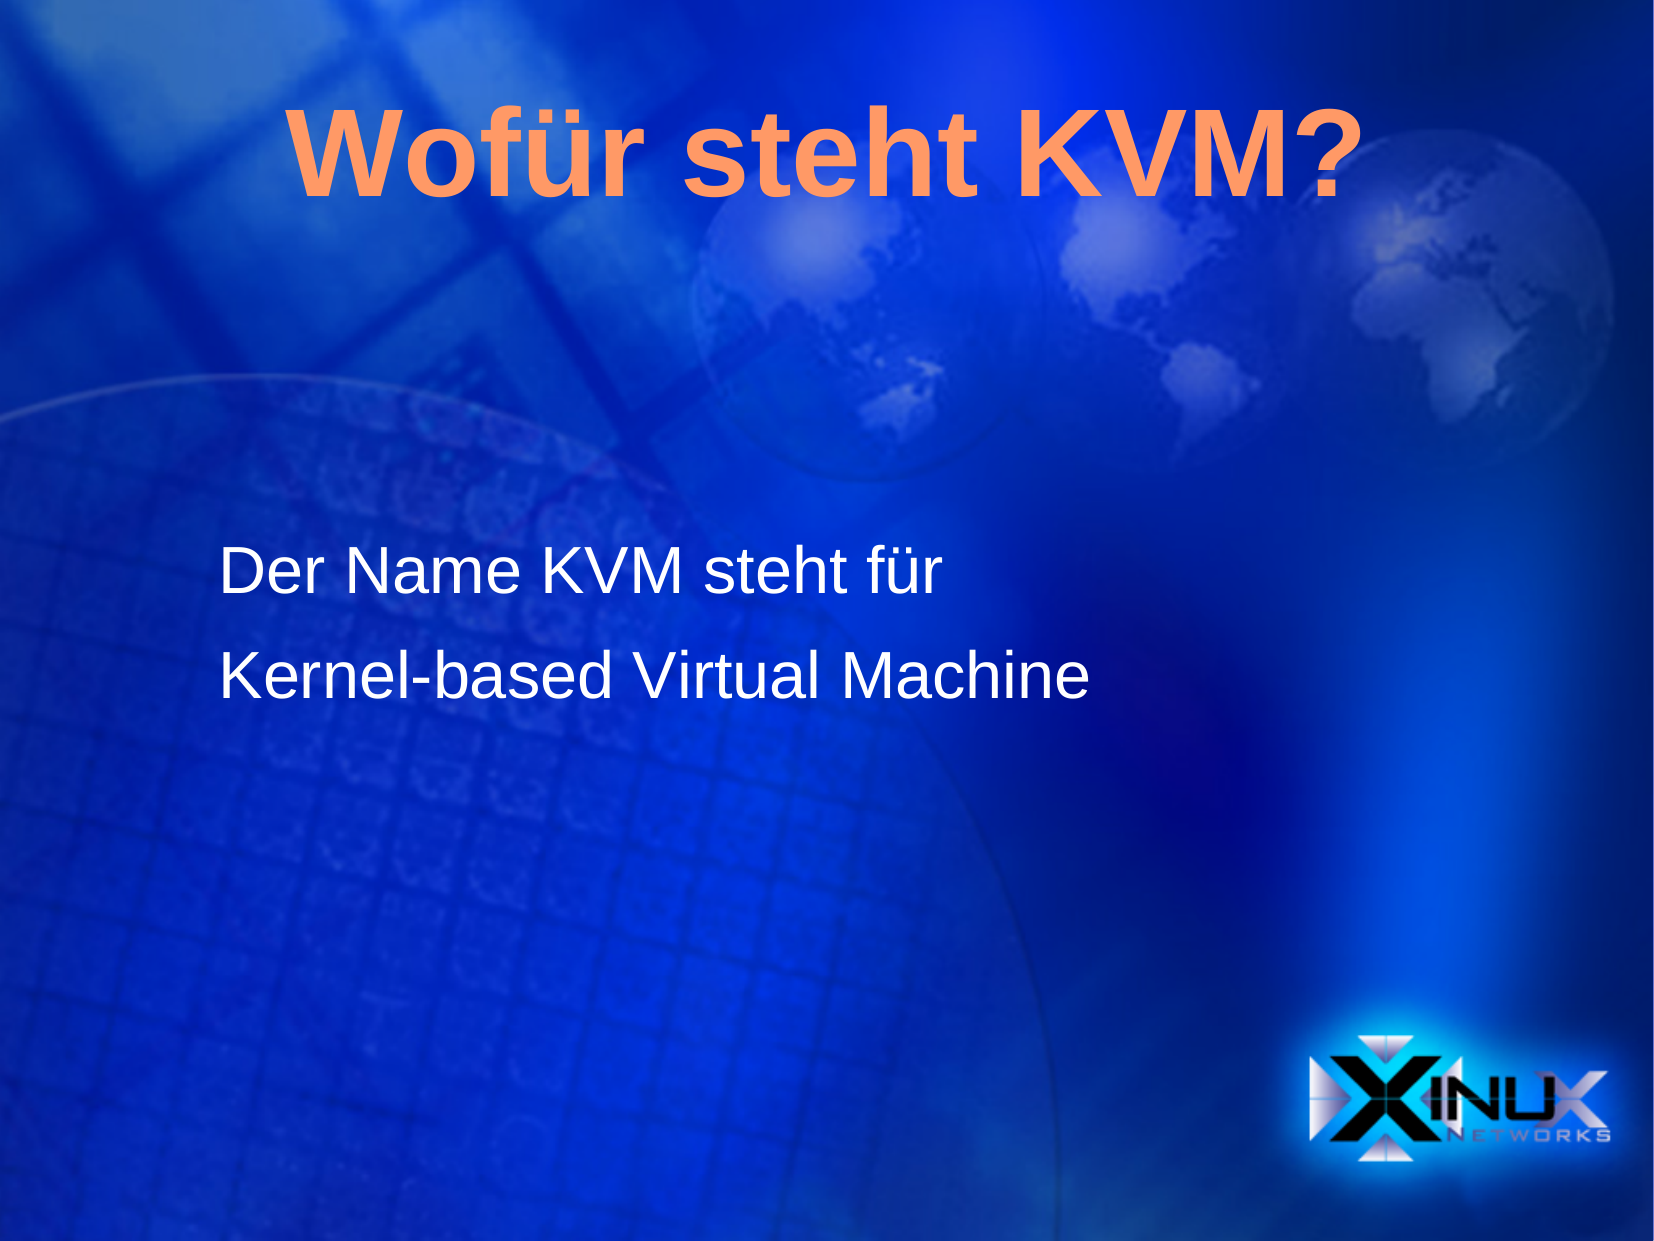

# Wofür steht KVM?
Der Name KVM steht für
Kernel-based Virtual Machine